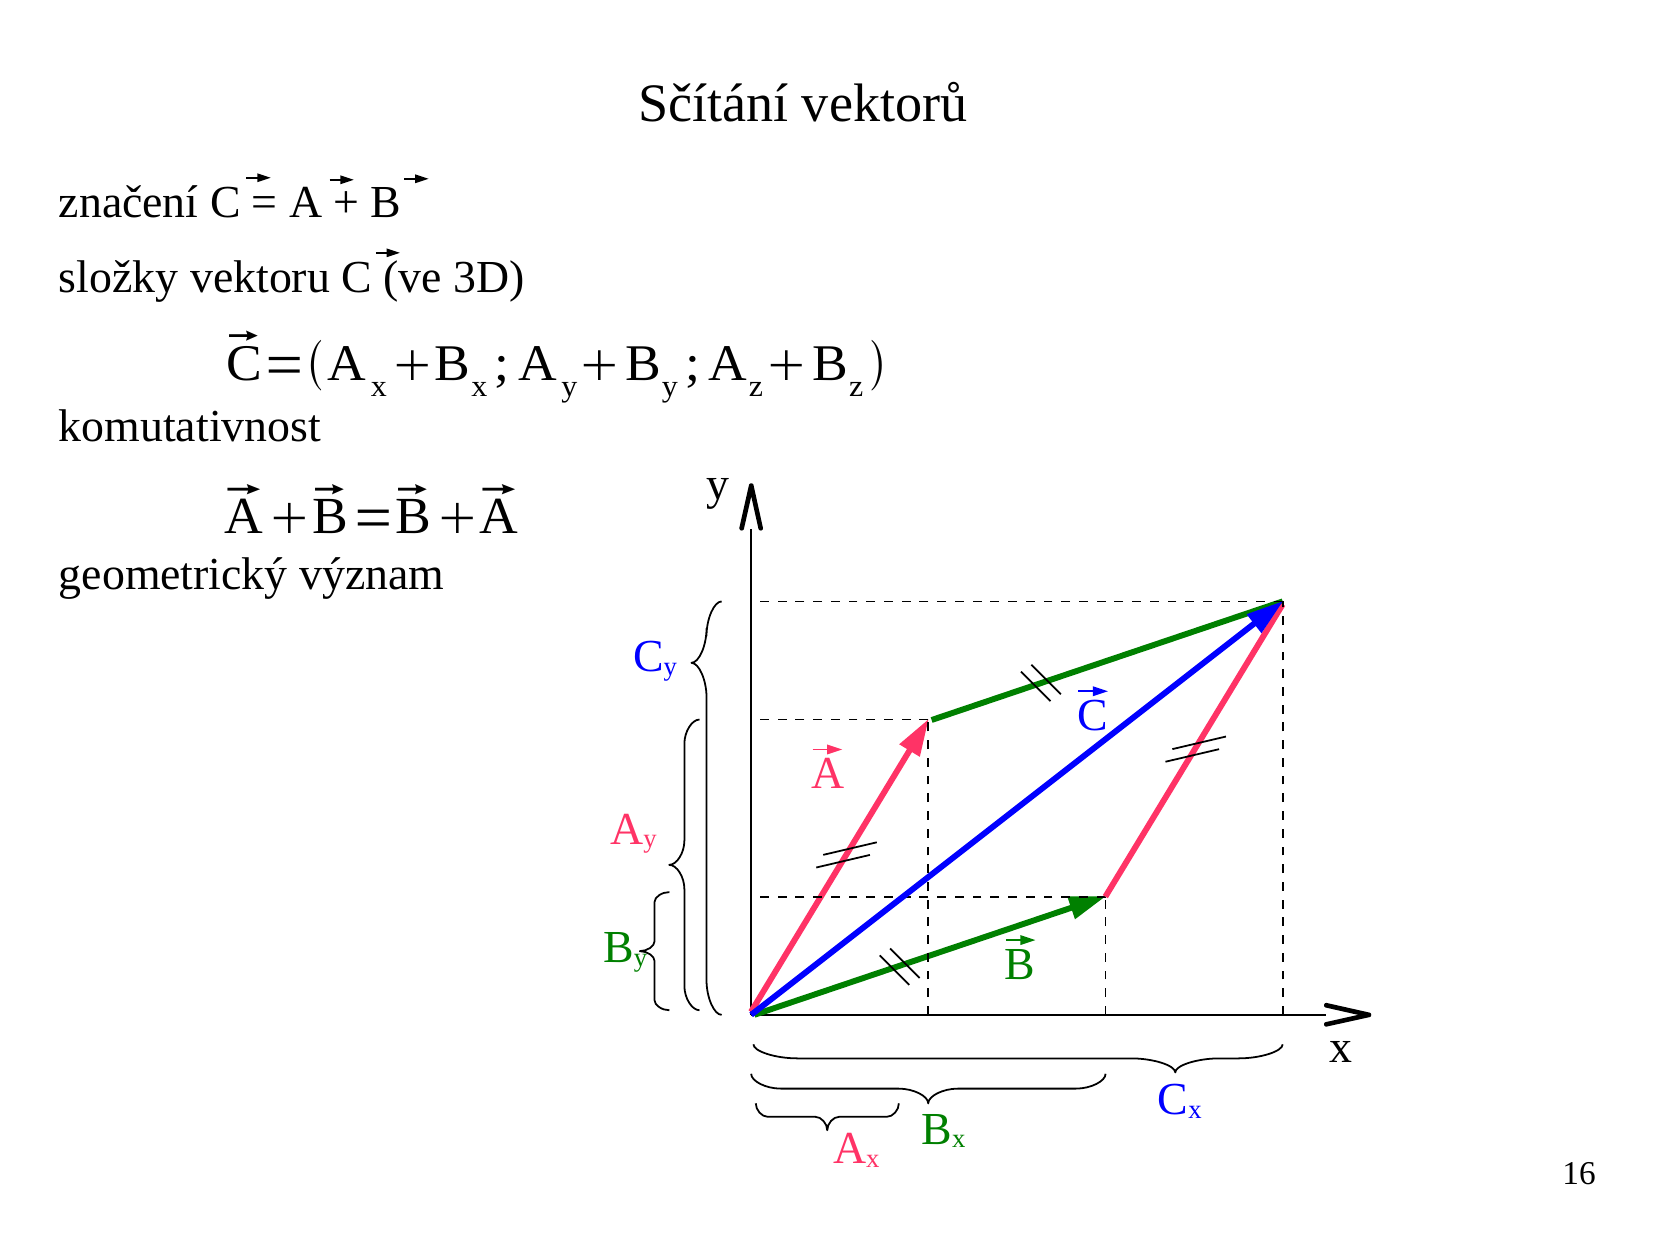

# Sčítání vektorů
značení C = A + B
složky vektoru C (ve 3D)
komutativnost
geometrický význam
y
Cy
C
A
Ay
By
B
x
Cx
Bx
Ax
16